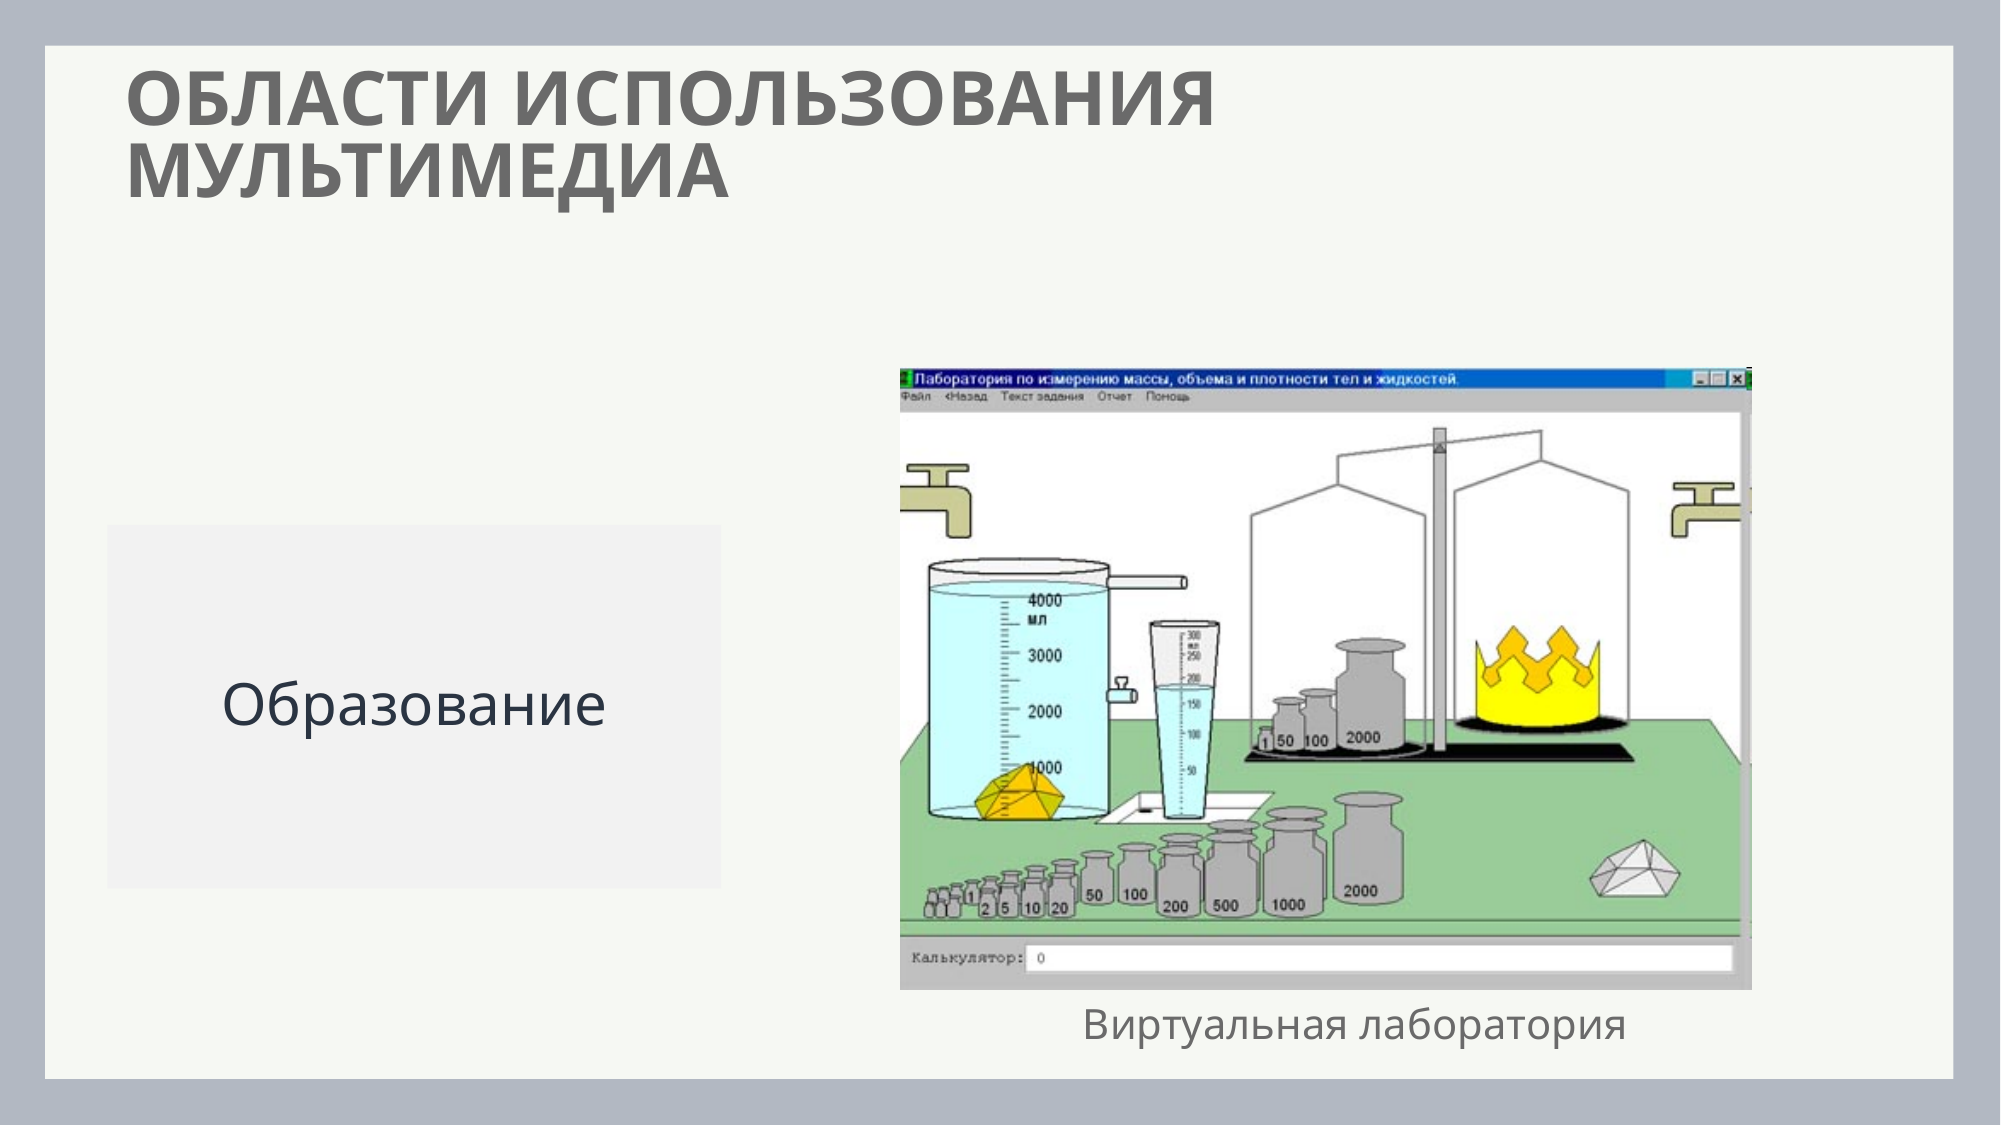

ОБЛАСТИ ИСПОЛЬЗОВАНИЯ МУЛЬТИМЕДИА
# Образование
Виртуальная лаборатория